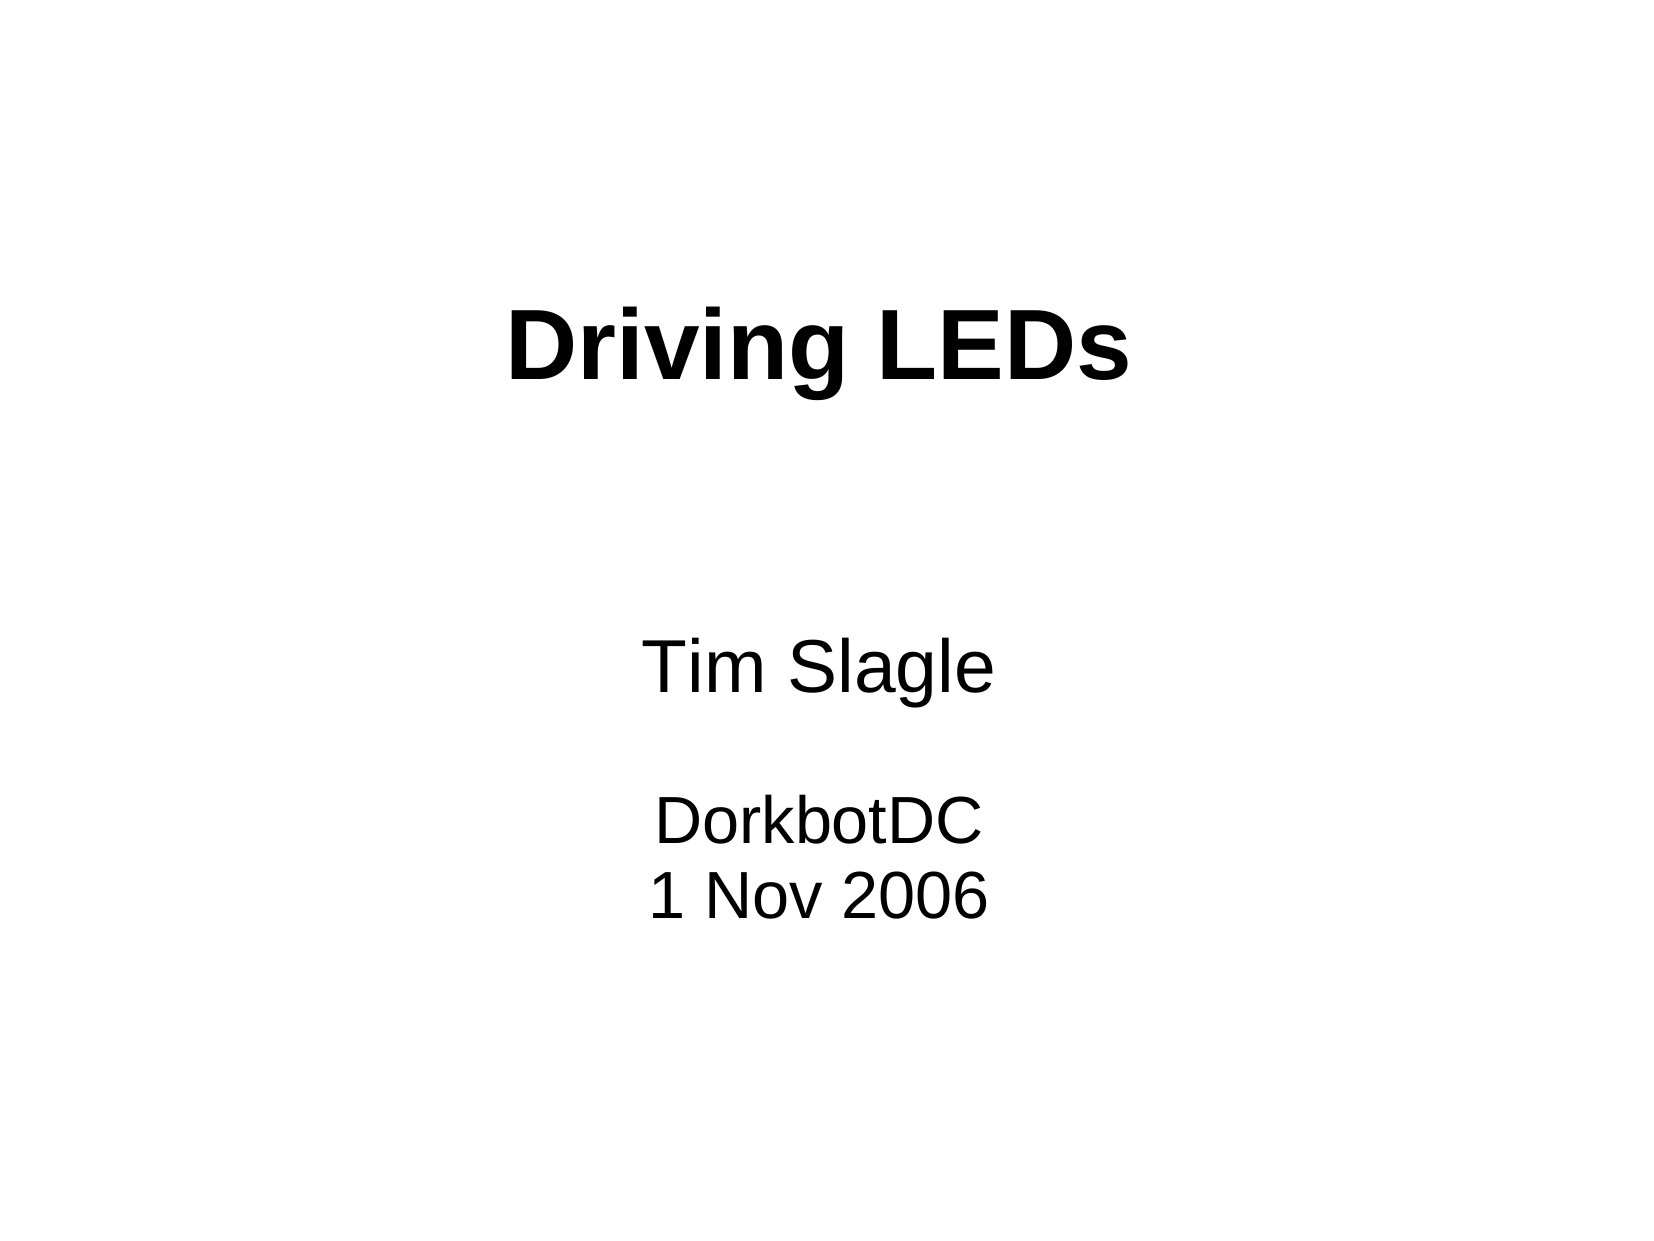

# Driving LEDs
Tim Slagle
DorkbotDC
1 Nov 2006